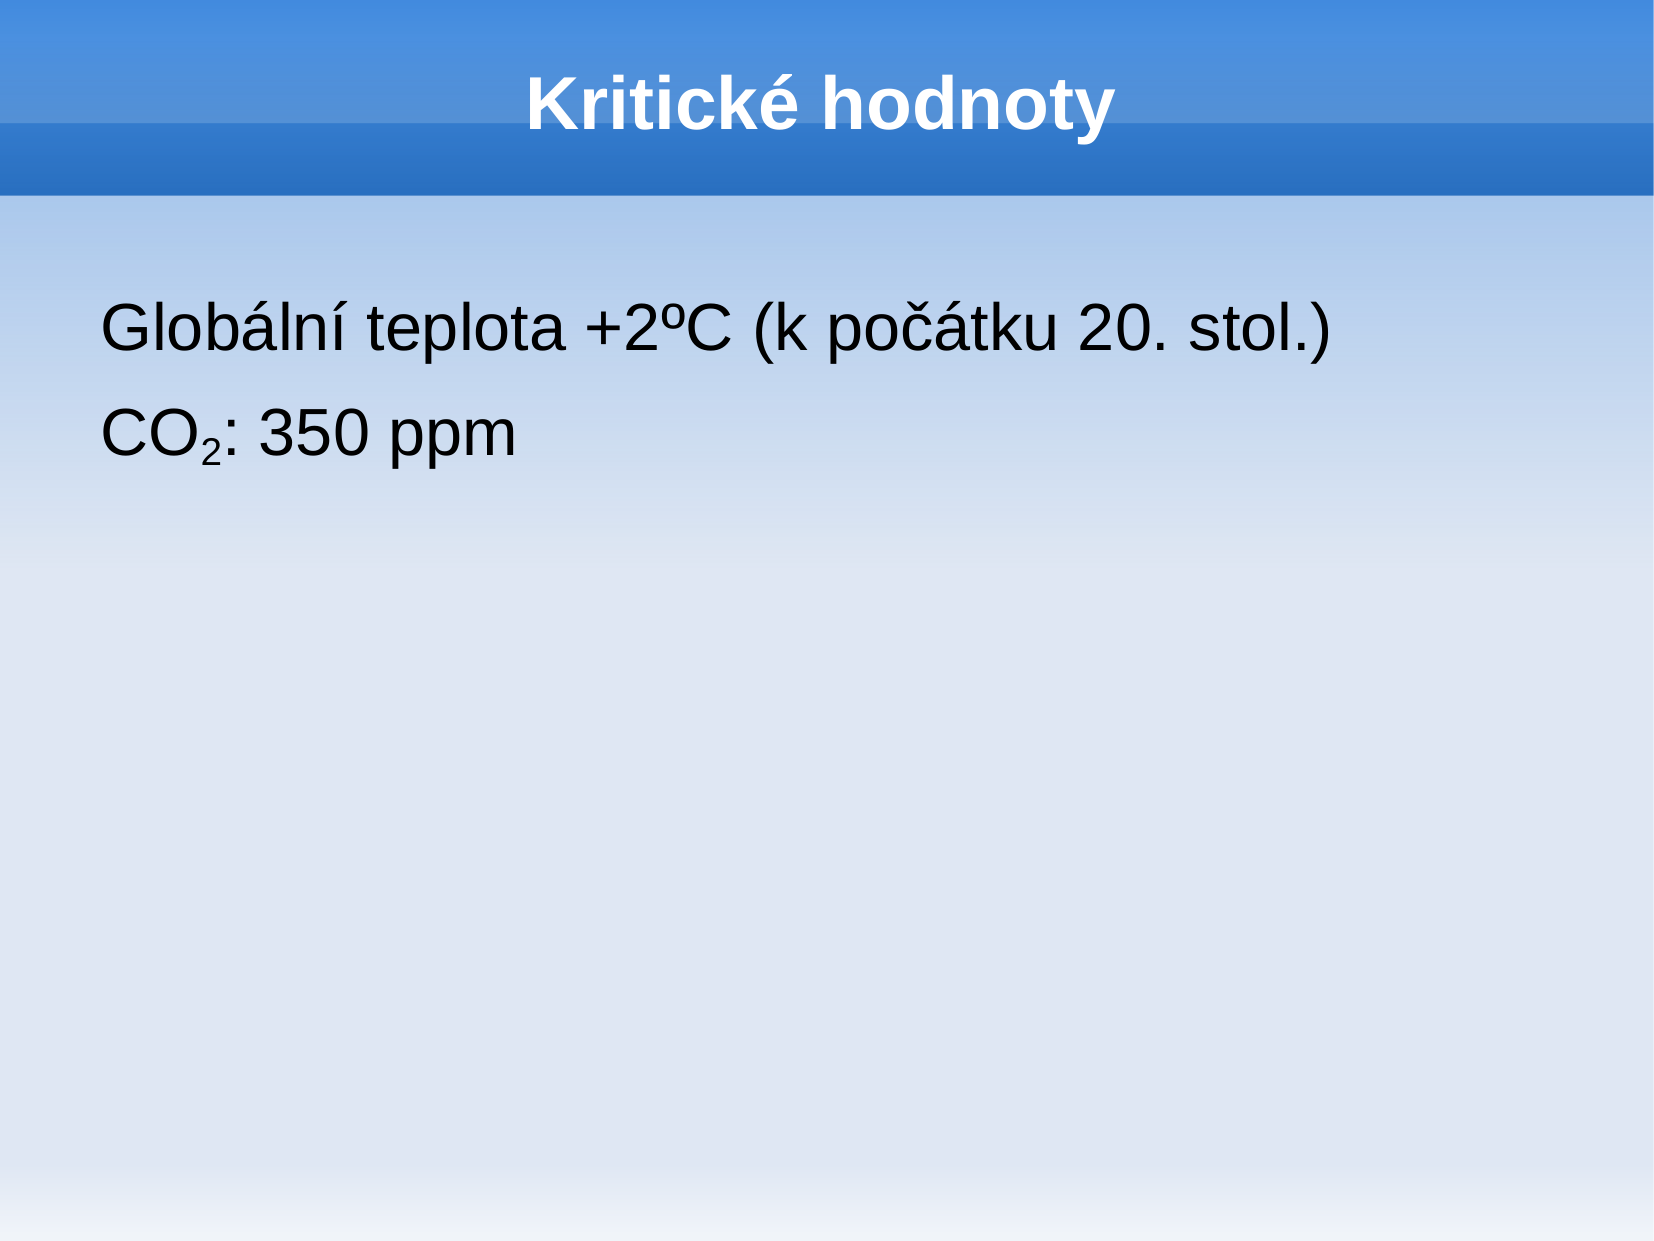

# Kritické hodnoty
Globální teplota +2ºC (k počátku 20. stol.)
CO2: 350 ppm